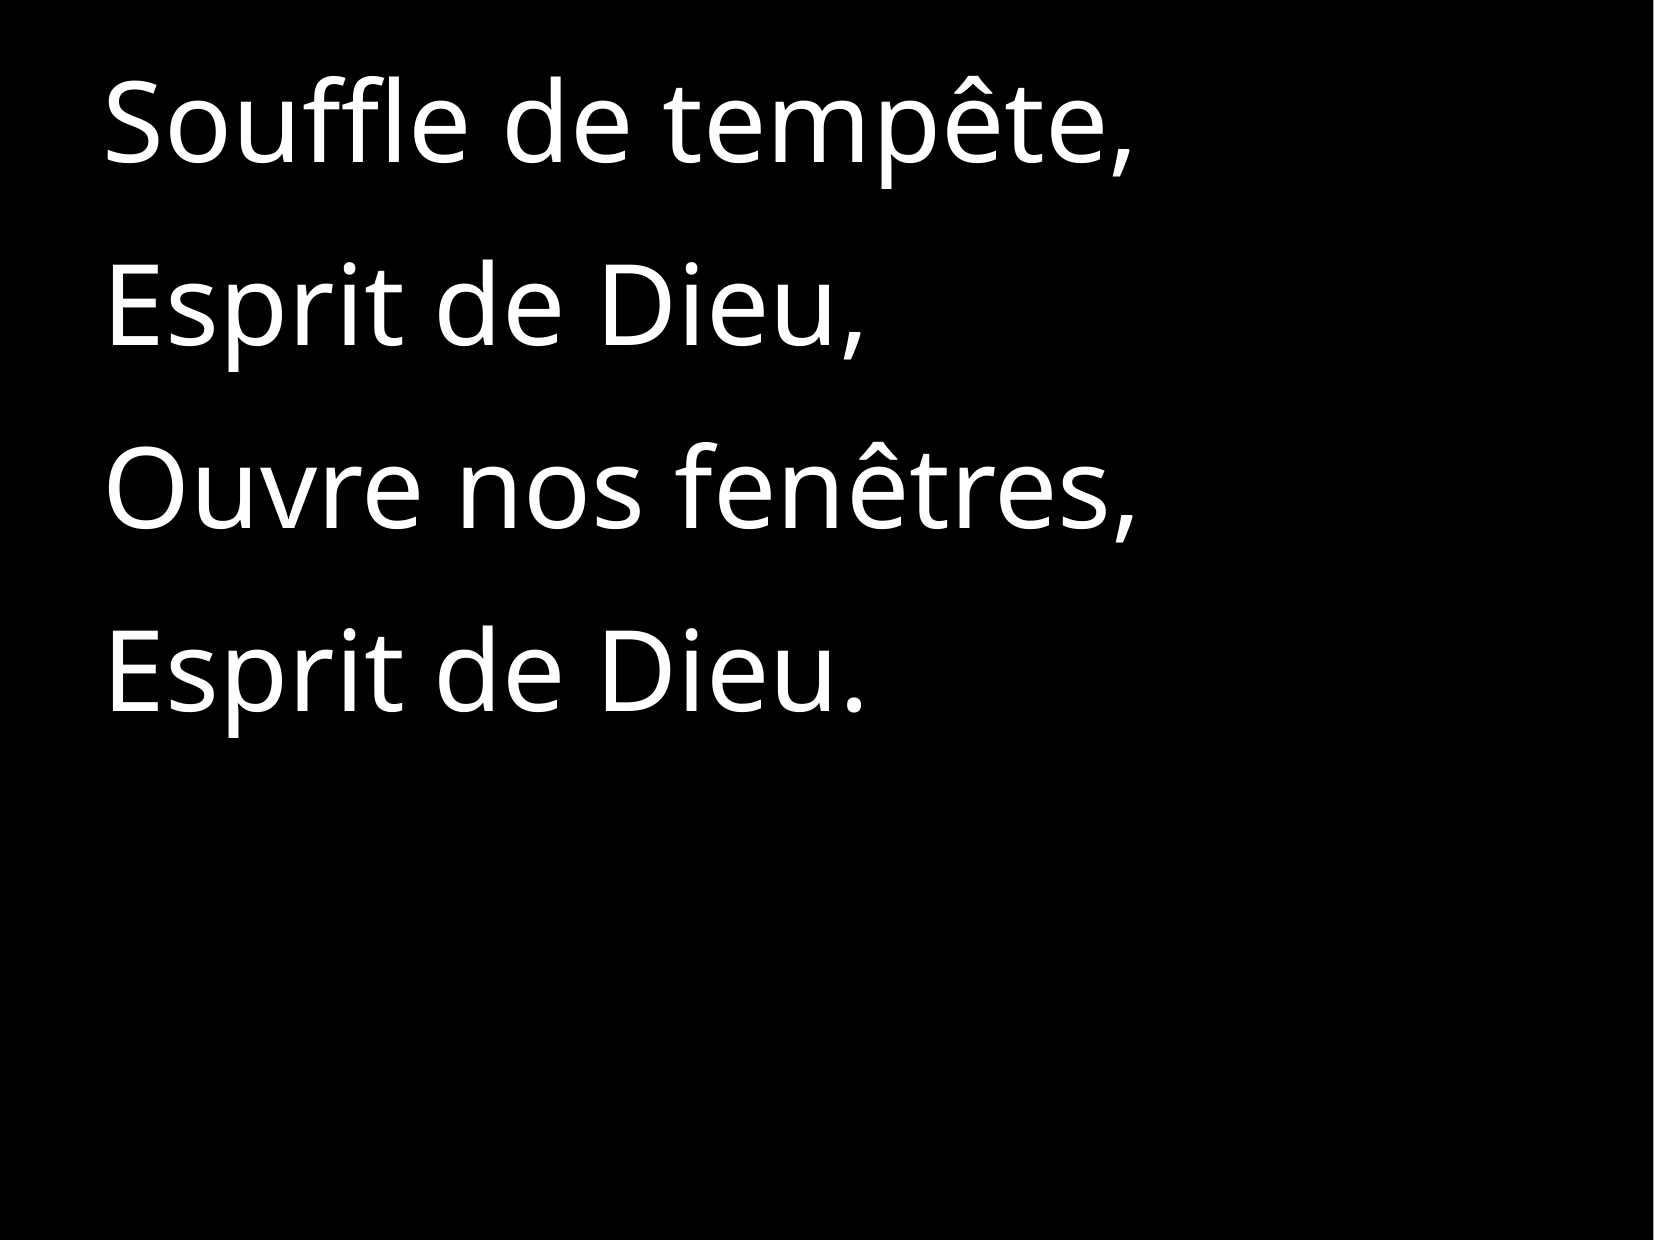

# Souffle de tempête,
Esprit de Dieu,
Ouvre nos fenêtres,
Esprit de Dieu.